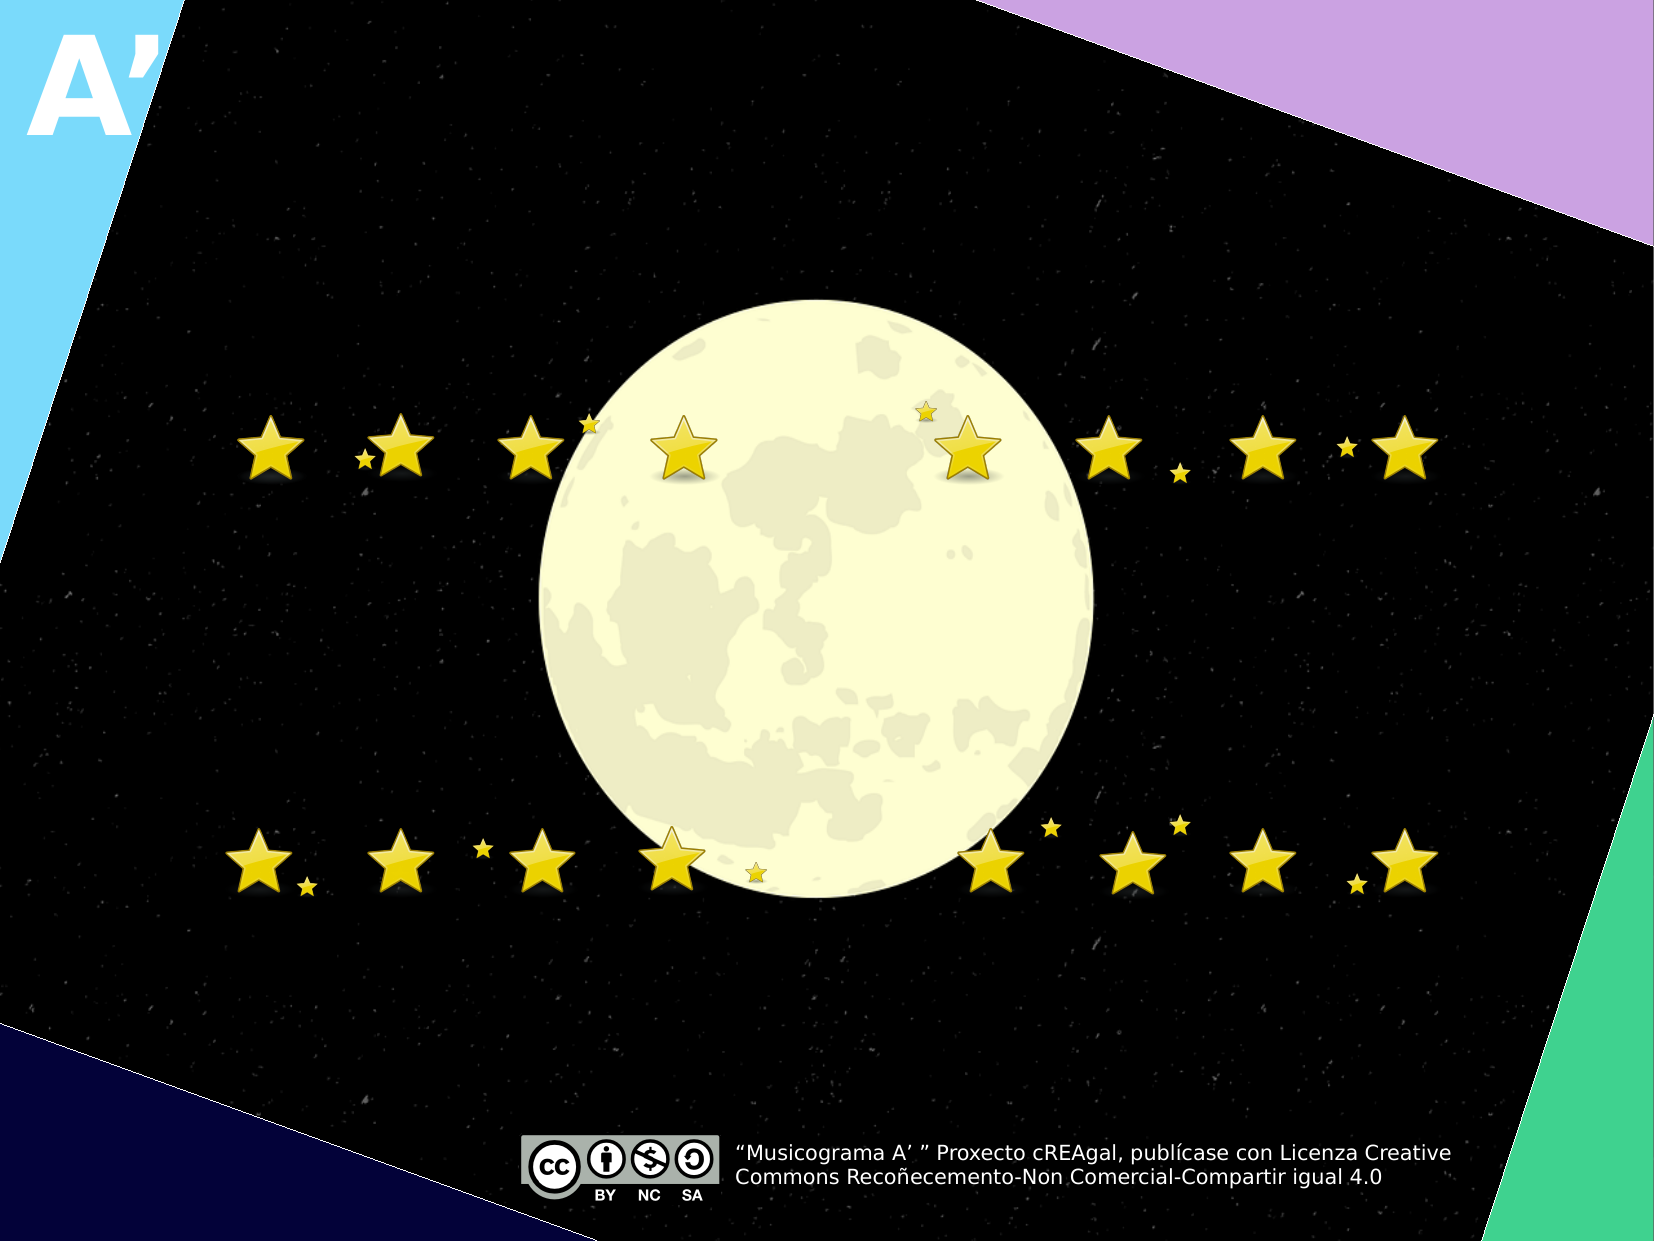

A’
“Musicograma A’ ” Proxecto cREAgal, publícase con Licenza Creative Commons Recoñecemento-Non Comercial-Compartir igual 4.0